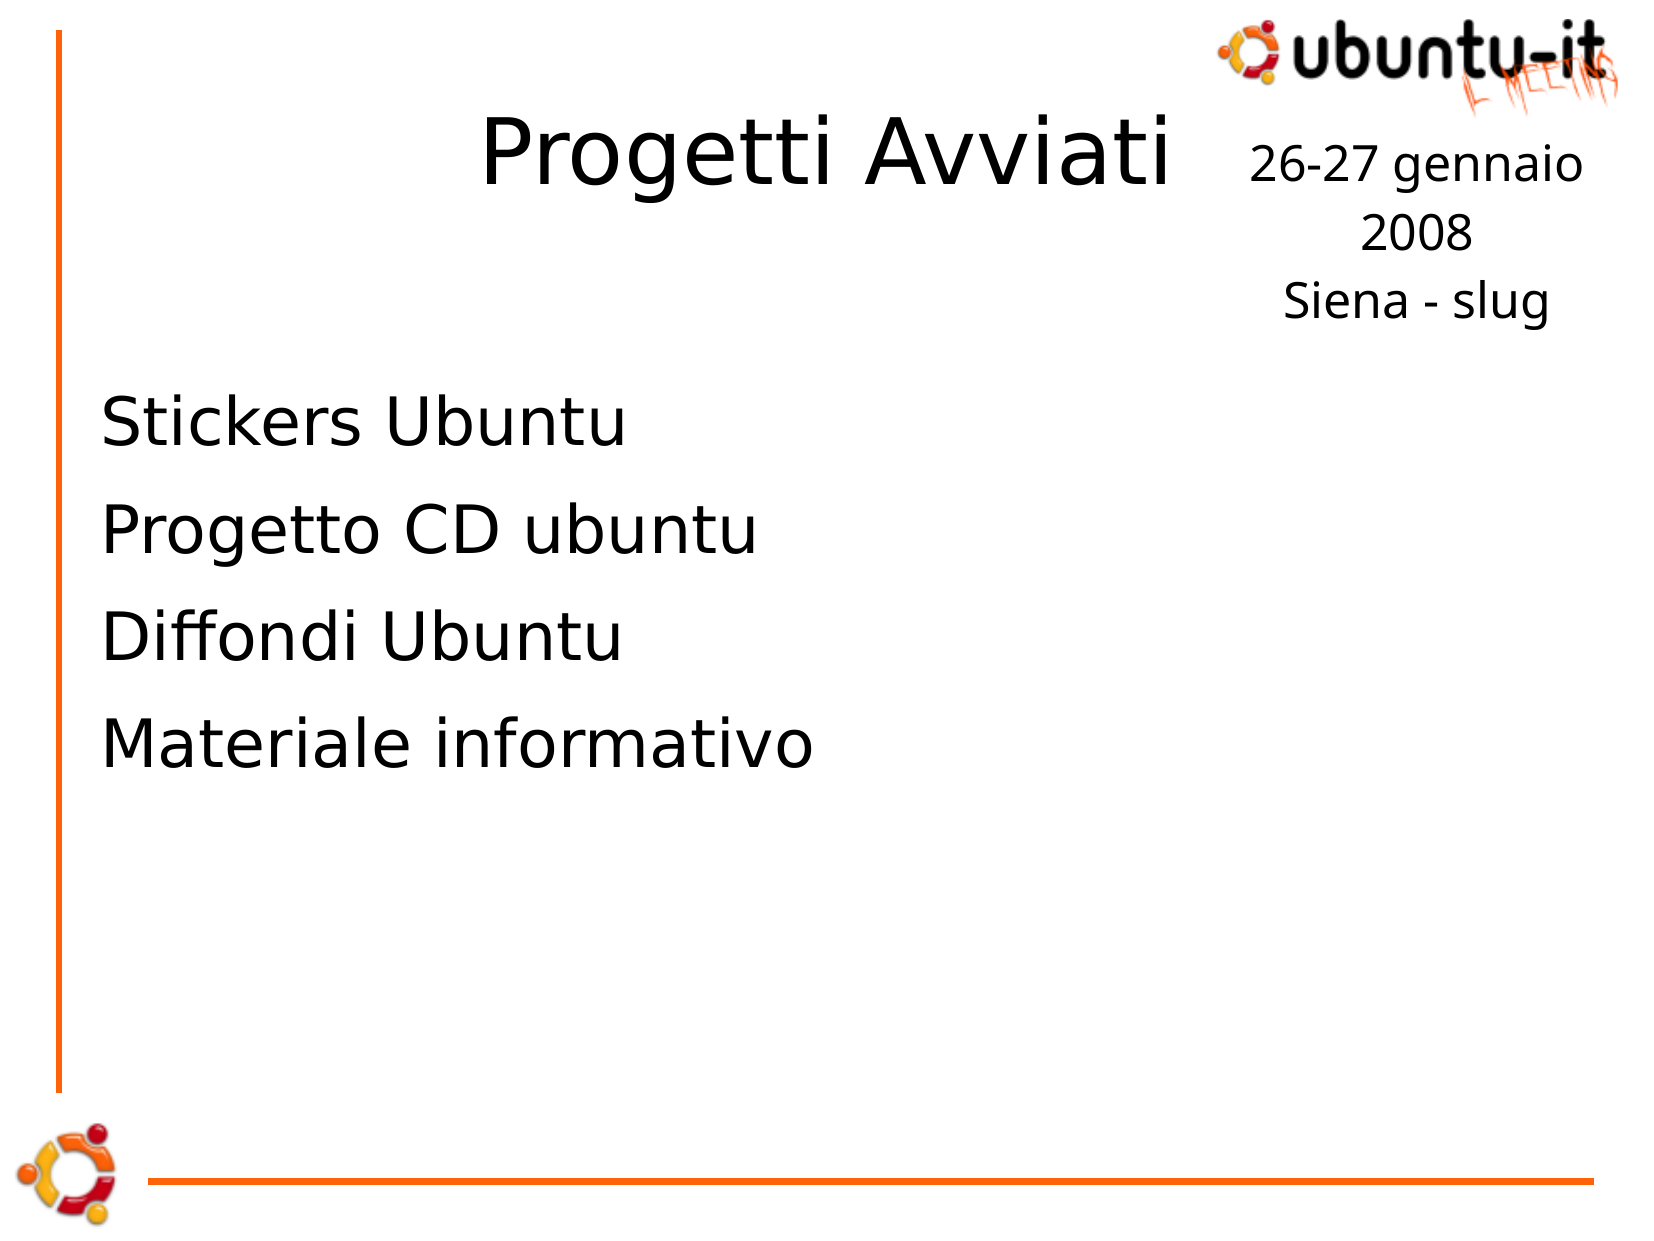

# Progetti Avviati
Stickers Ubuntu
Progetto CD ubuntu
Diffondi Ubuntu
Materiale informativo